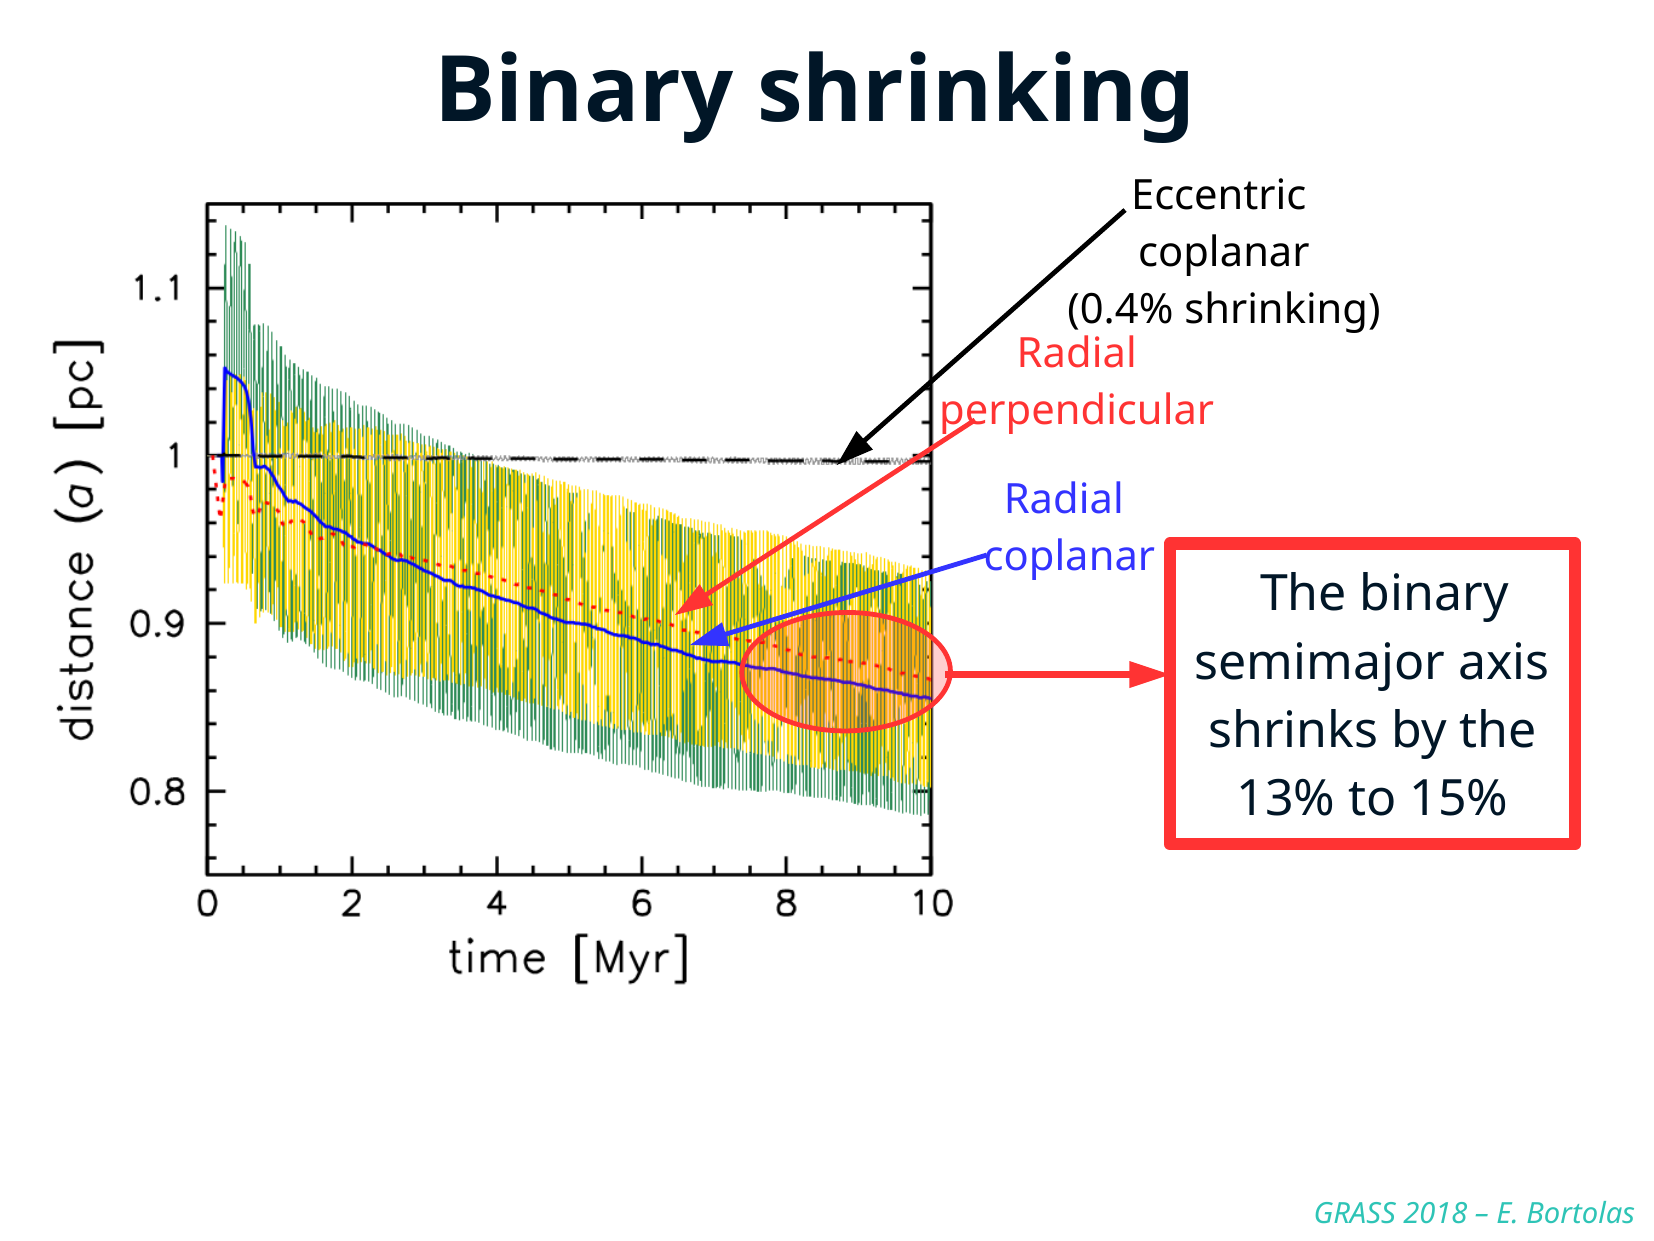

Binary shrinking
Eccentric
coplanar
(0.4% shrinking)
Radial
perpendicular
Radial
coplanar
The binary semimajor axis shrinks by the 13% to 15%
GRASS 2018 – E. Bortolas